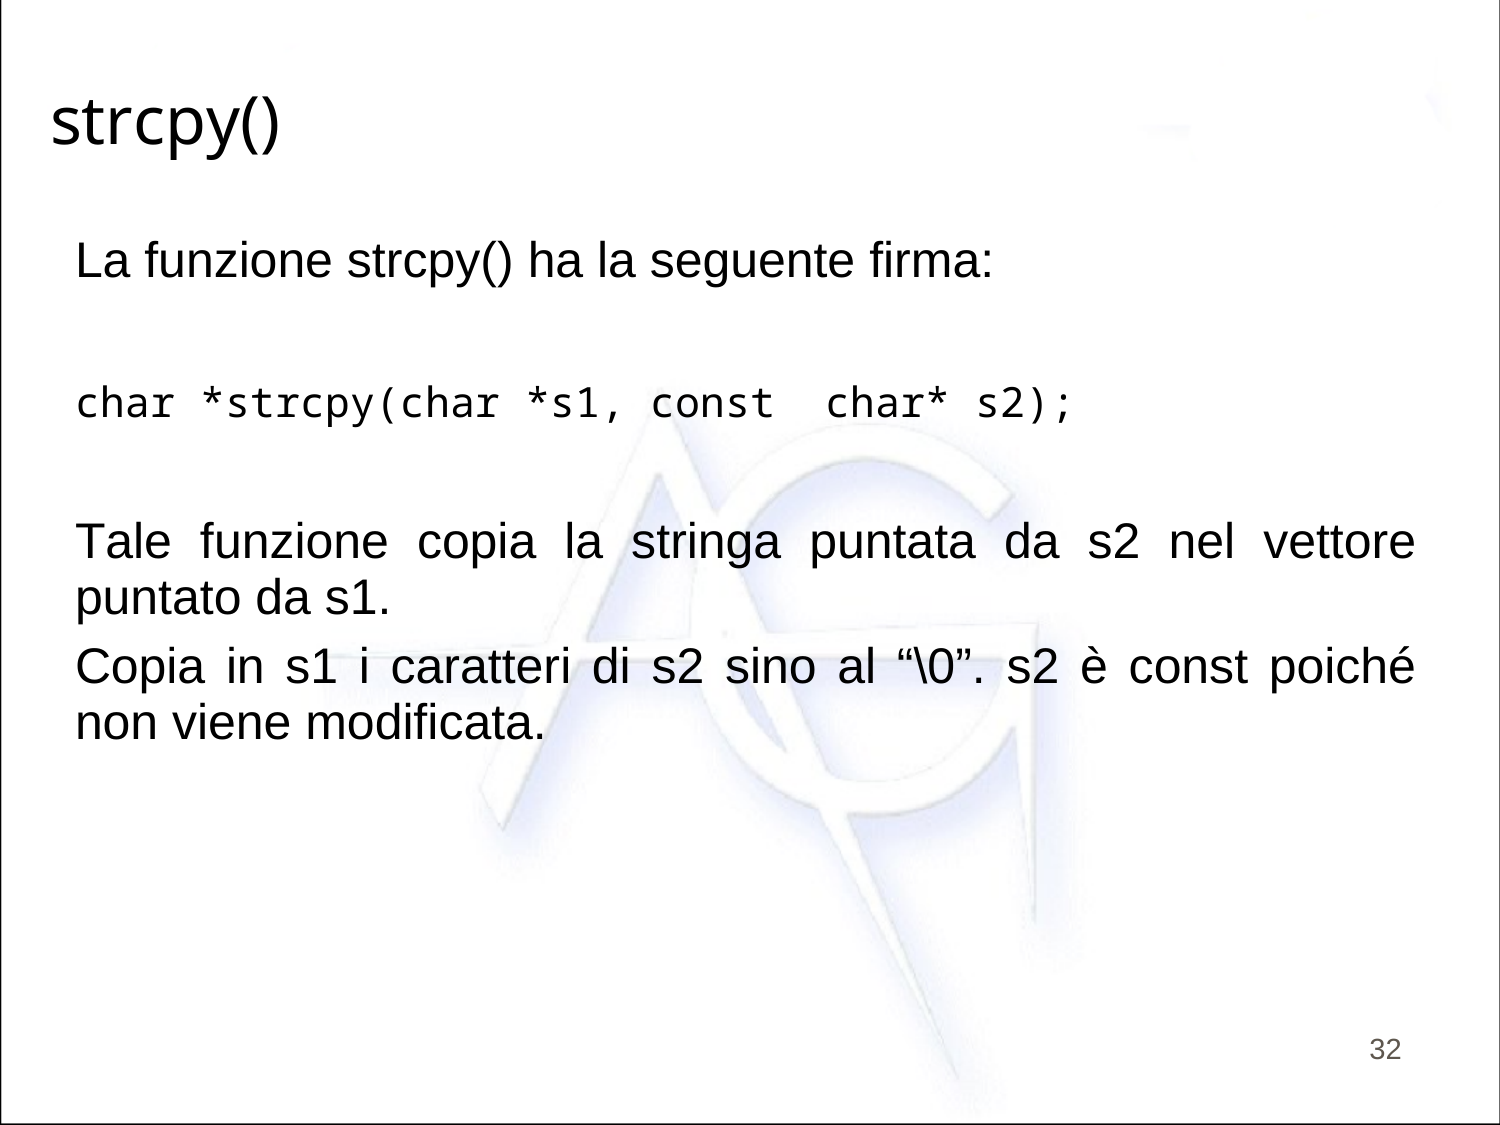

# strcpy()
La funzione strcpy() ha la seguente firma:
char *strcpy(char *s1, const char* s2);
Tale funzione copia la stringa puntata da s2 nel vettore puntato da s1.
Copia in s1 i caratteri di s2 sino al “\0”. s2 è const poiché non viene modificata.
32